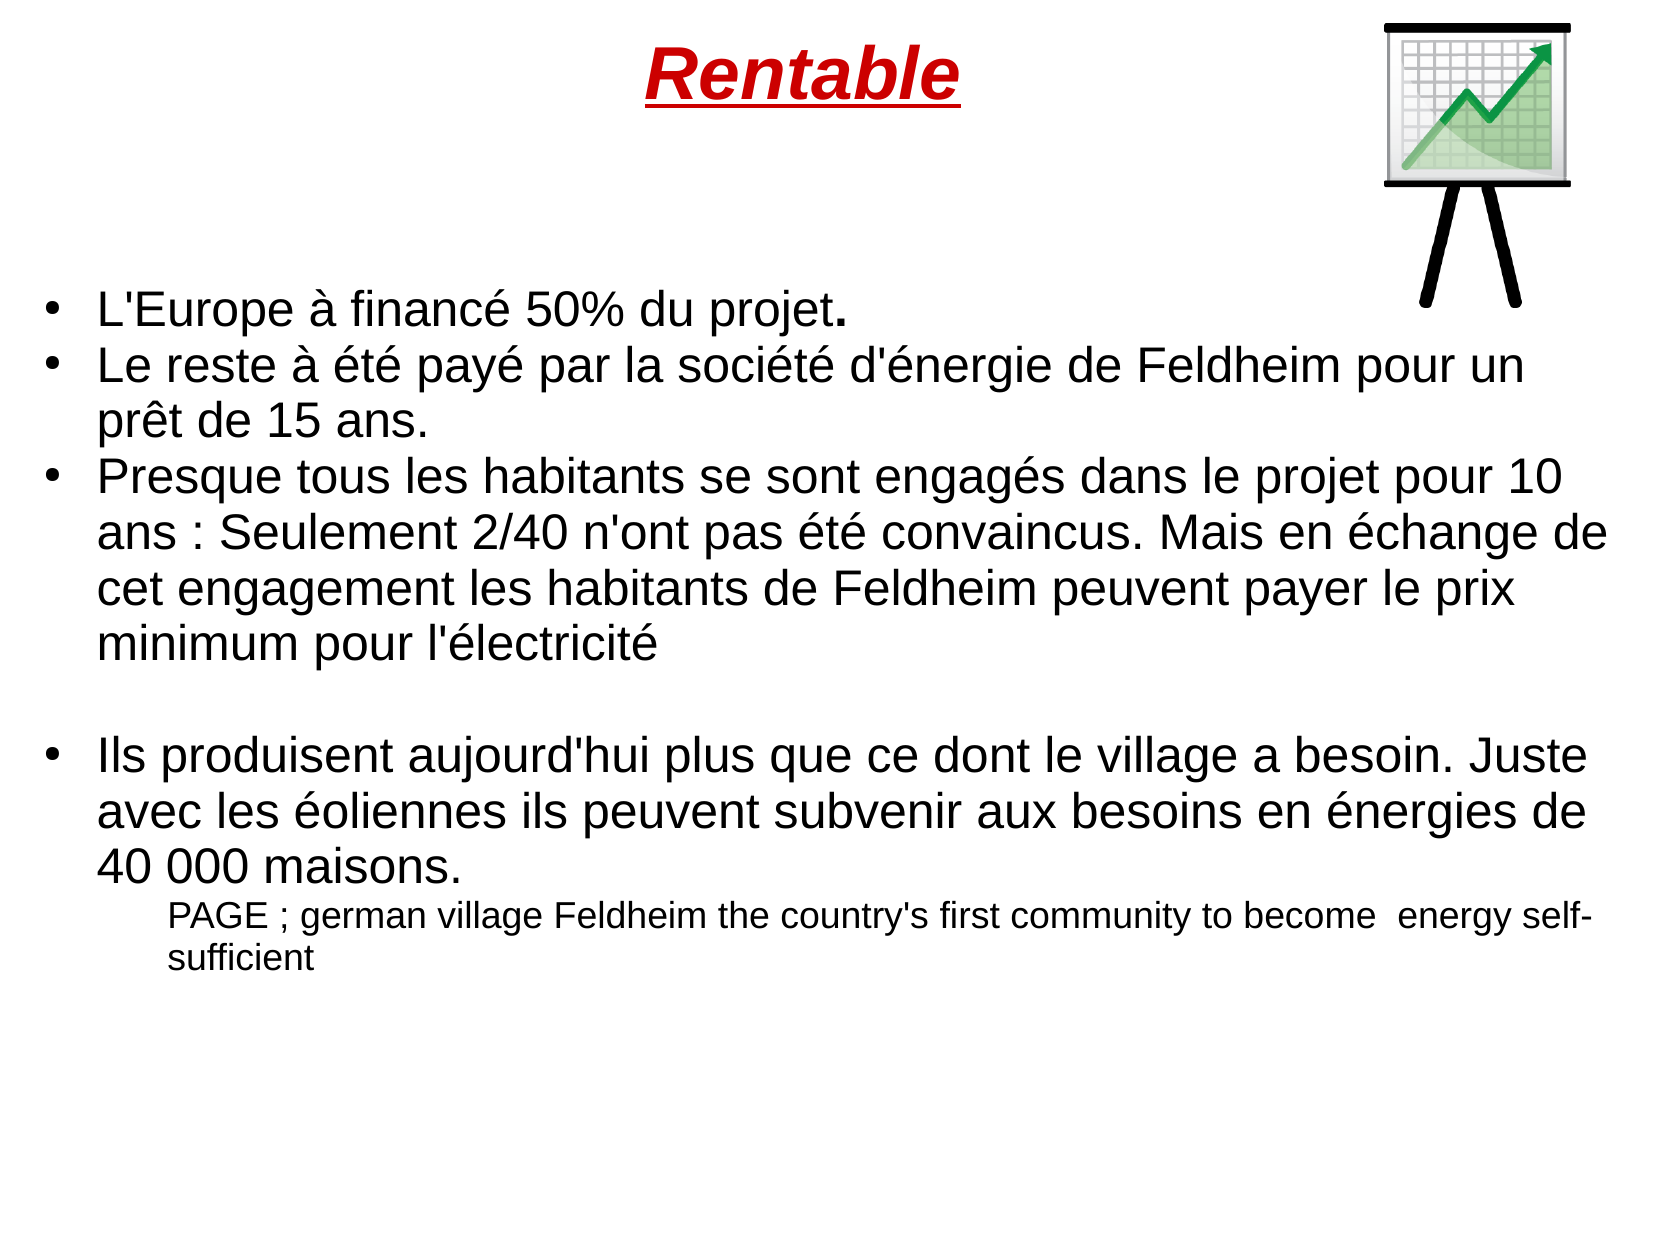

# Rentable
L'Europe à financé 50% du projet.
Le reste à été payé par la société d'énergie de Feldheim pour un prêt de 15 ans.
Presque tous les habitants se sont engagés dans le projet pour 10 ans : Seulement 2/40 n'ont pas été convaincus. Mais en échange de cet engagement les habitants de Feldheim peuvent payer le prix minimum pour l'électricité
Ils produisent aujourd'hui plus que ce dont le village a besoin. Juste avec les éoliennes ils peuvent subvenir aux besoins en énergies de 40 000 maisons.
PAGE ; german village Feldheim the country's first community to become energy self-sufficient